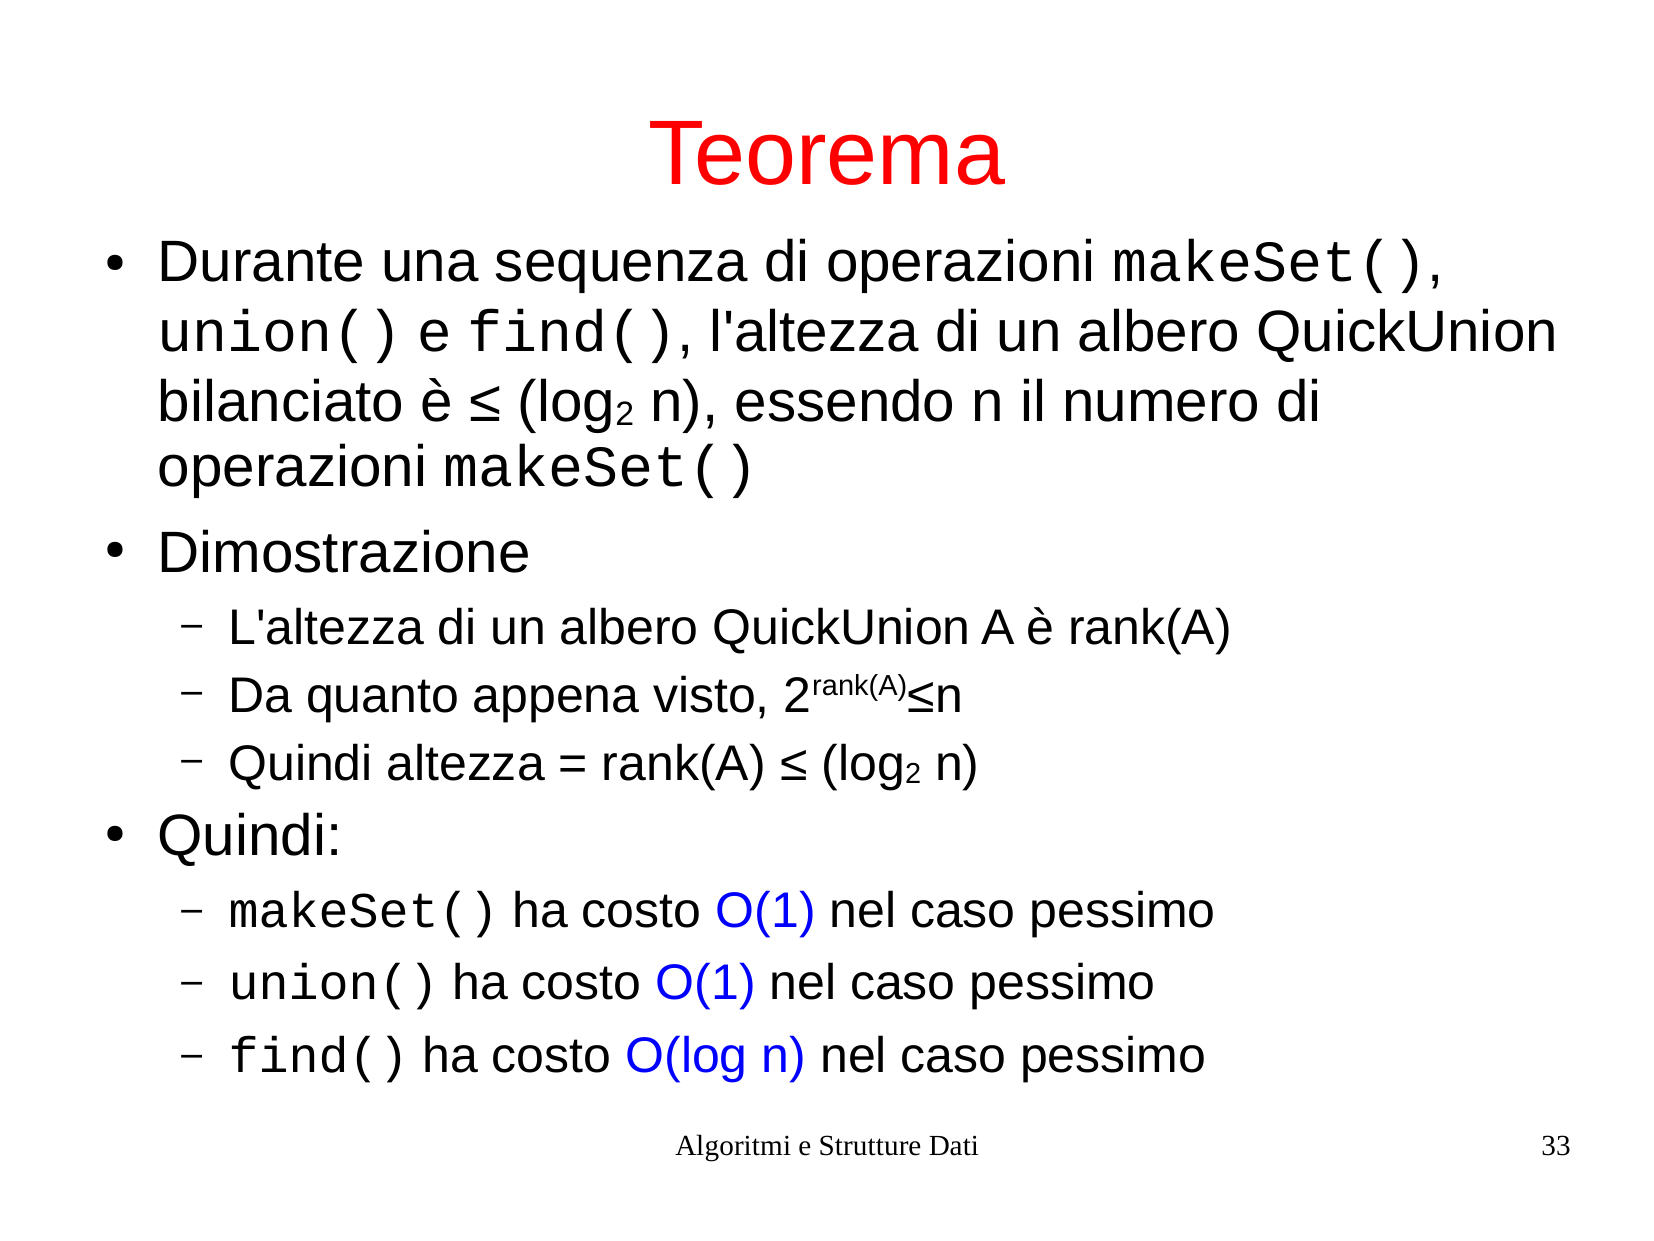

# Teorema
Durante una sequenza di operazioni makeSet(), union() e find(), l'altezza di un albero QuickUnion bilanciato è ≤ (log2 n), essendo n il numero di operazioni makeSet()
Dimostrazione
L'altezza di un albero QuickUnion A è rank(A)
Da quanto appena visto, 2rank(A)≤n
Quindi altezza = rank(A) ≤ (log2 n)
Quindi:
makeSet() ha costo O(1) nel caso pessimo
union() ha costo O(1) nel caso pessimo
find() ha costo O(log n) nel caso pessimo
Algoritmi e Strutture Dati
33